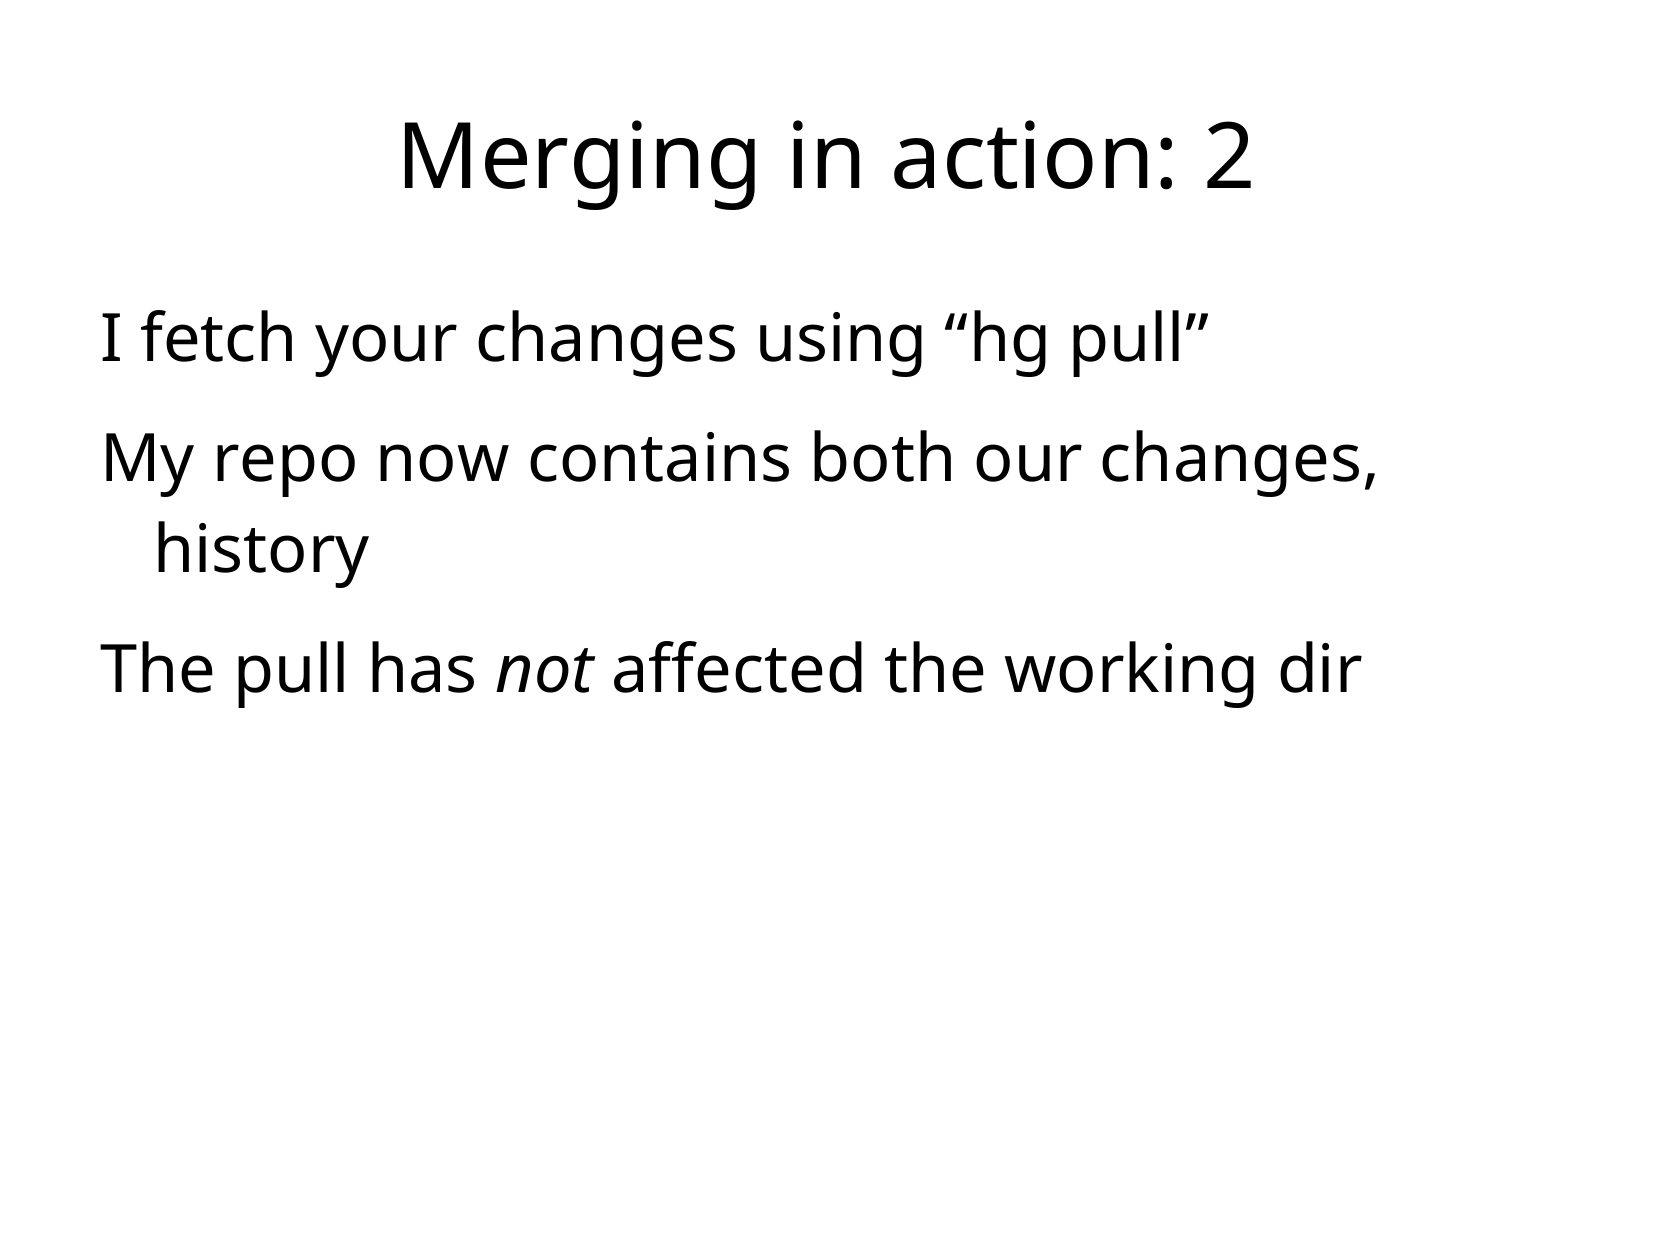

# Merging in action: 2
I fetch your changes using “hg pull”
My repo now contains both our changes, history
The pull has not affected the working dir